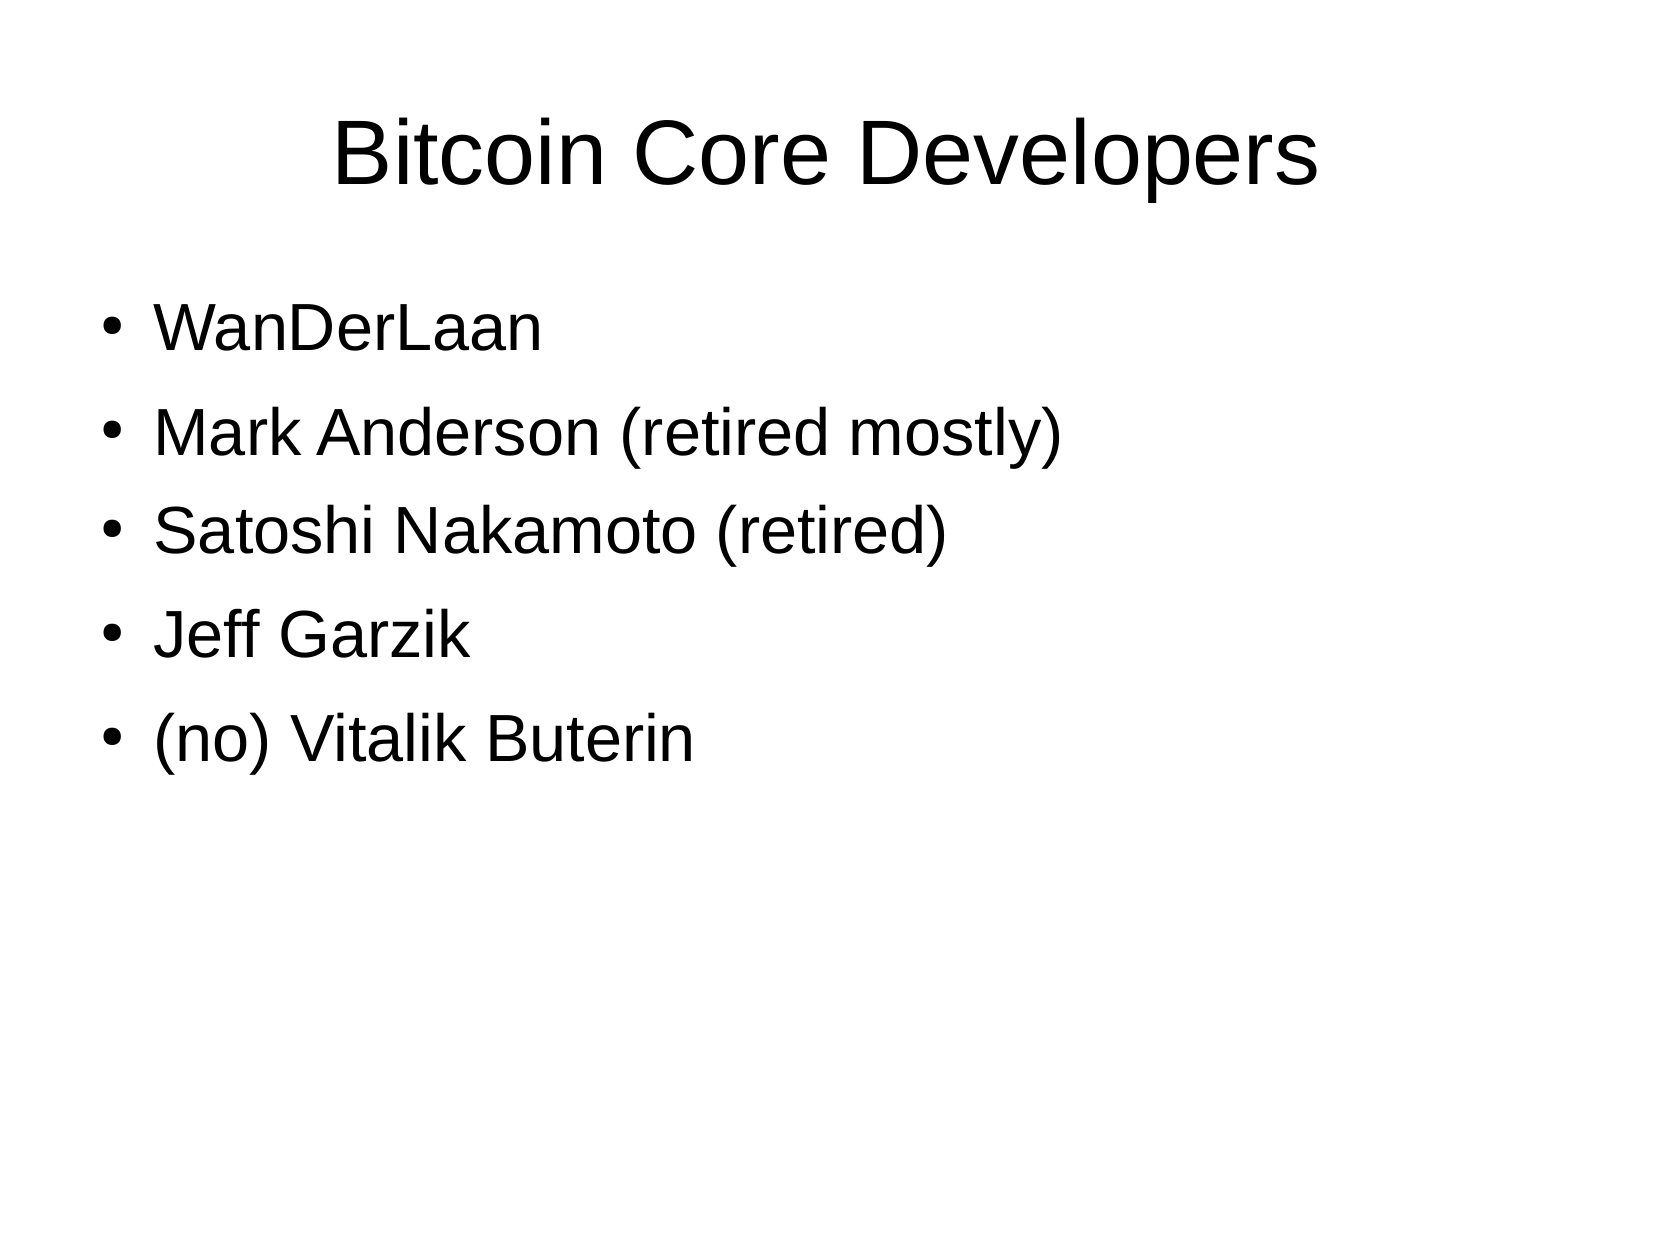

# Bitcoin Core Developers
WanDerLaan
Mark Anderson (retired mostly)
Satoshi Nakamoto (retired)
Jeff Garzik
(no) Vitalik Buterin